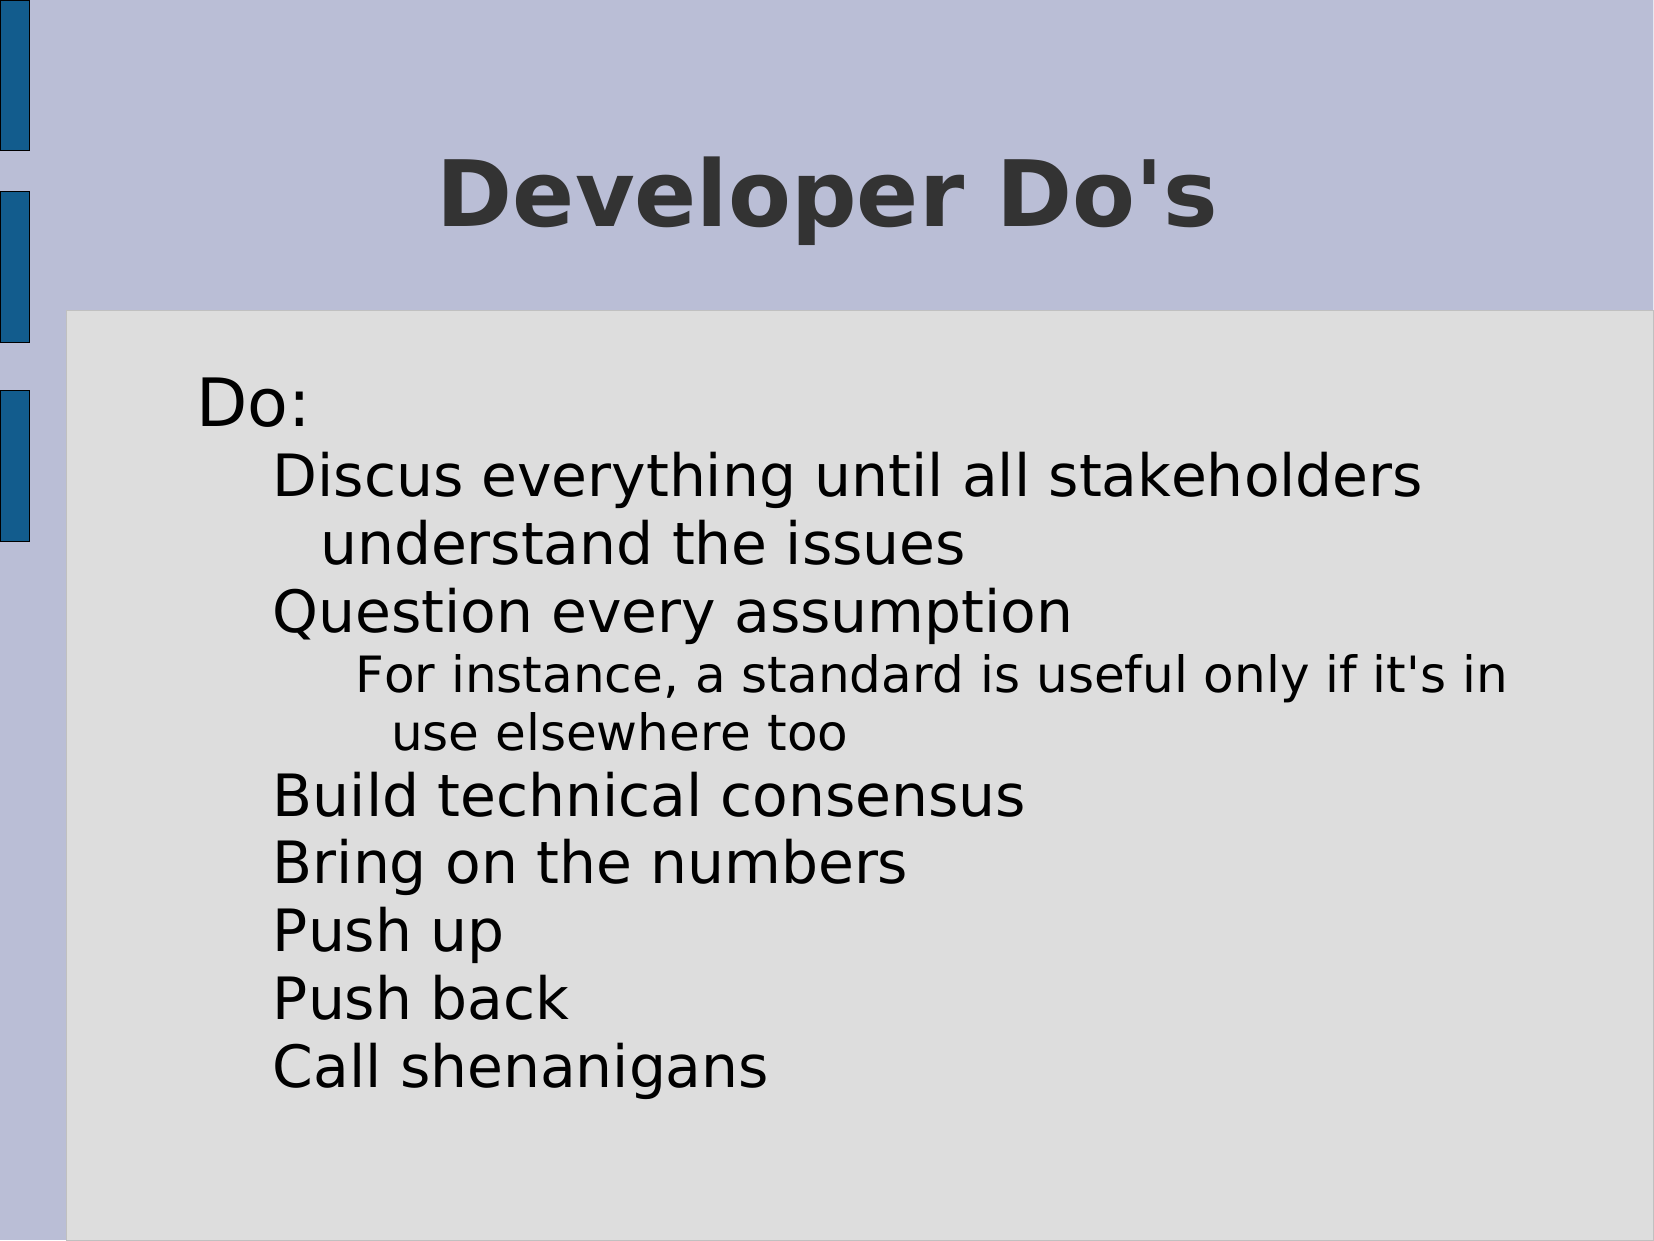

# Developer Do's
Do:
Discus everything until all stakeholders understand the issues
Question every assumption
For instance, a standard is useful only if it's in use elsewhere too
Build technical consensus
Bring on the numbers
Push up
Push back
Call shenanigans